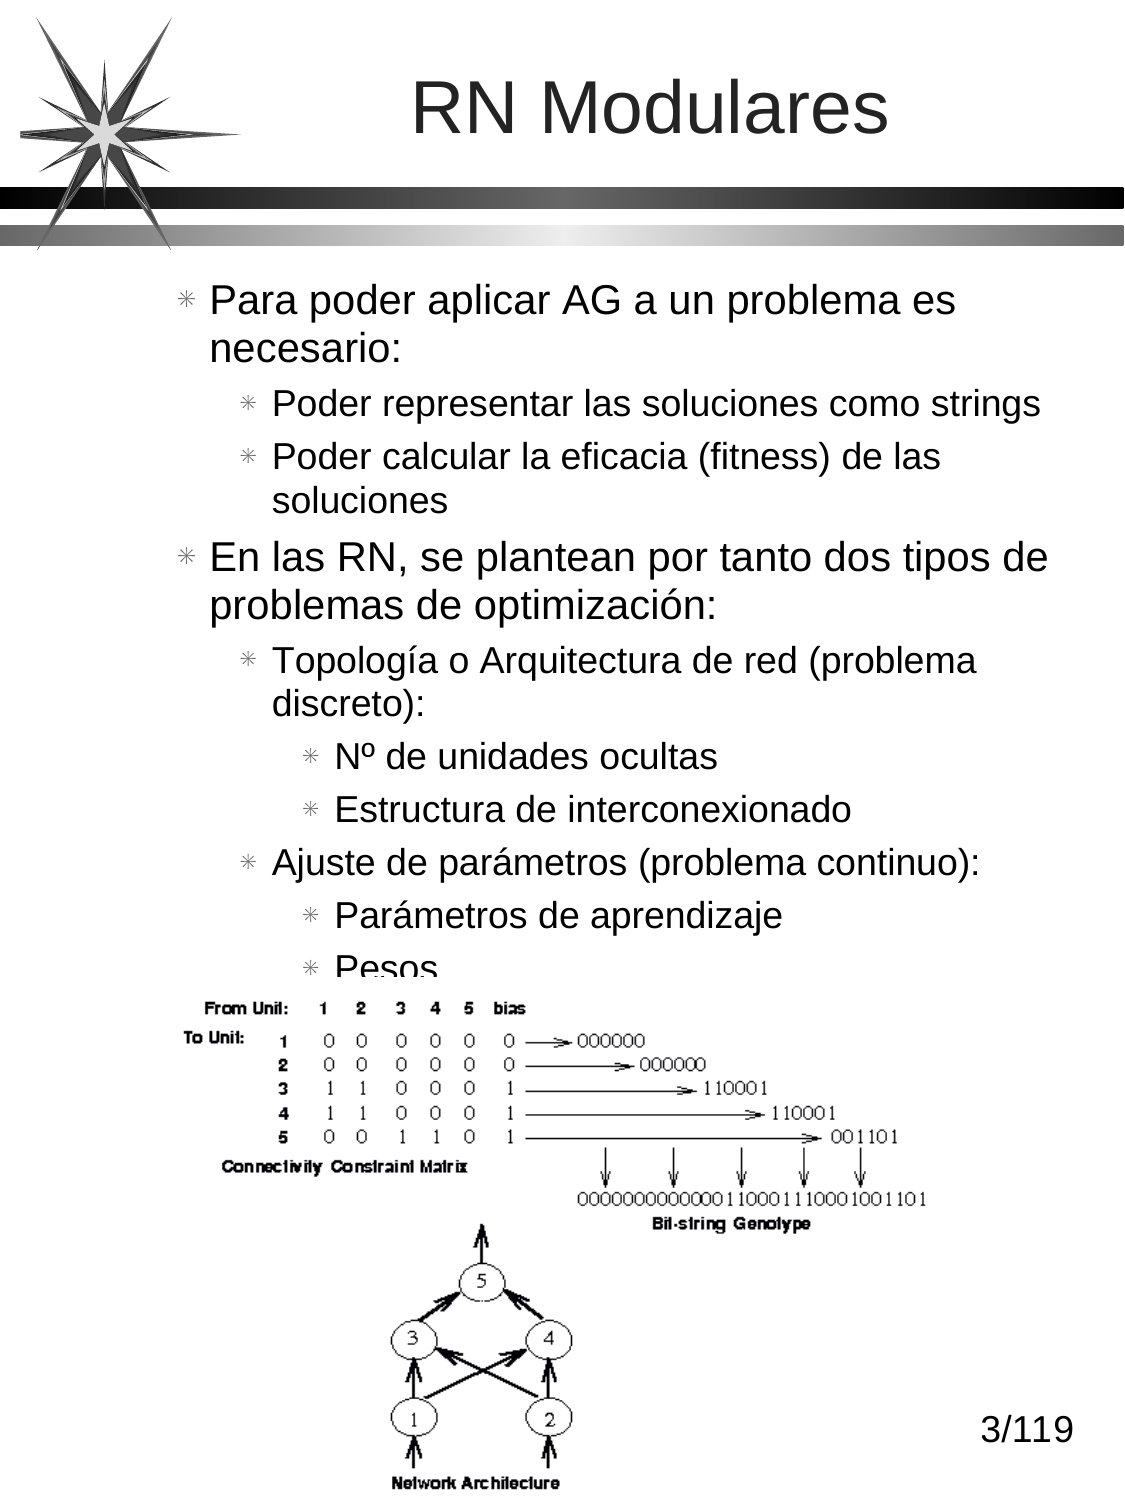

# RN Modulares
Para poder aplicar AG a un problema es necesario:
Poder representar las soluciones como strings
Poder calcular la eficacia (fitness) de las soluciones
En las RN, se plantean por tanto dos tipos de problemas de optimización:
Topología o Arquitectura de red (problema discreto):
Nº de unidades ocultas
Estructura de interconexionado
Ajuste de parámetros (problema continuo):
Parámetros de aprendizaje
Pesos